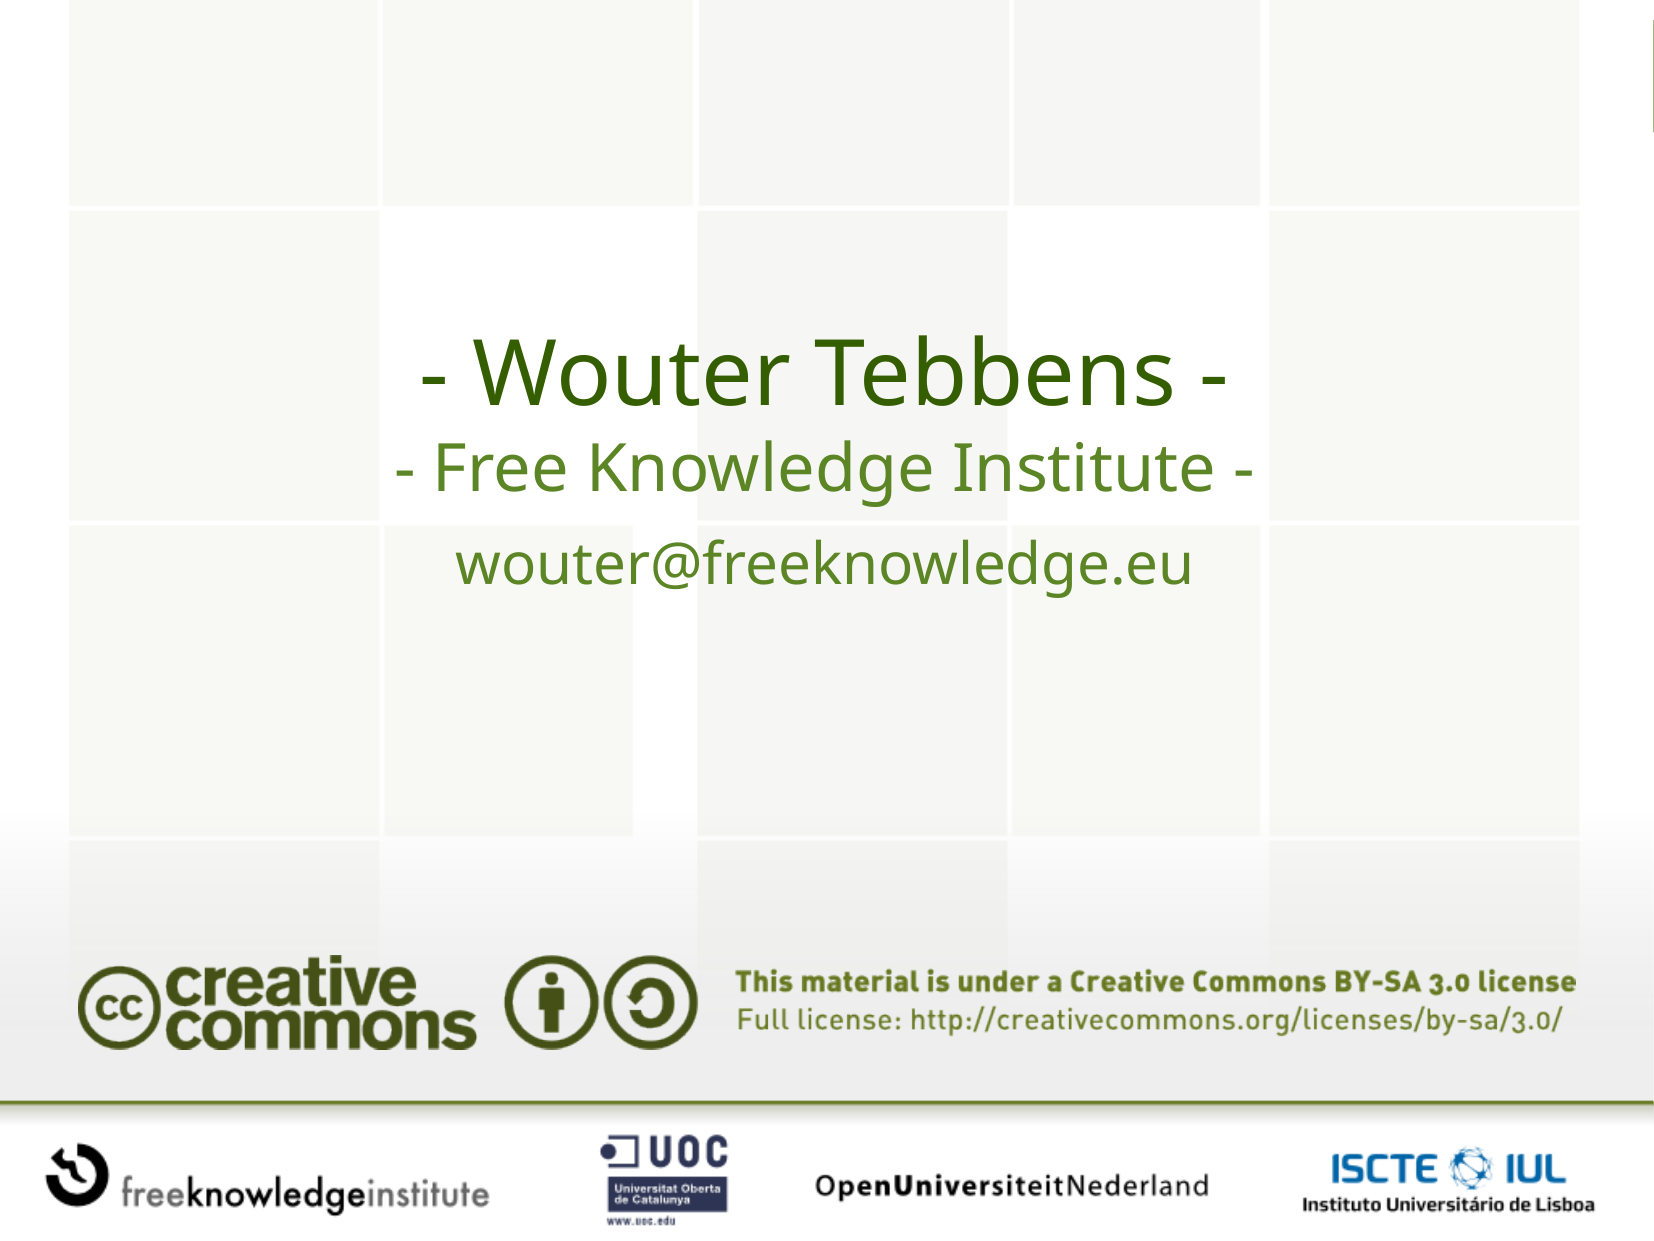

- Wouter Tebbens -
- Free Knowledge Institute -
wouter@freeknowledge.eu